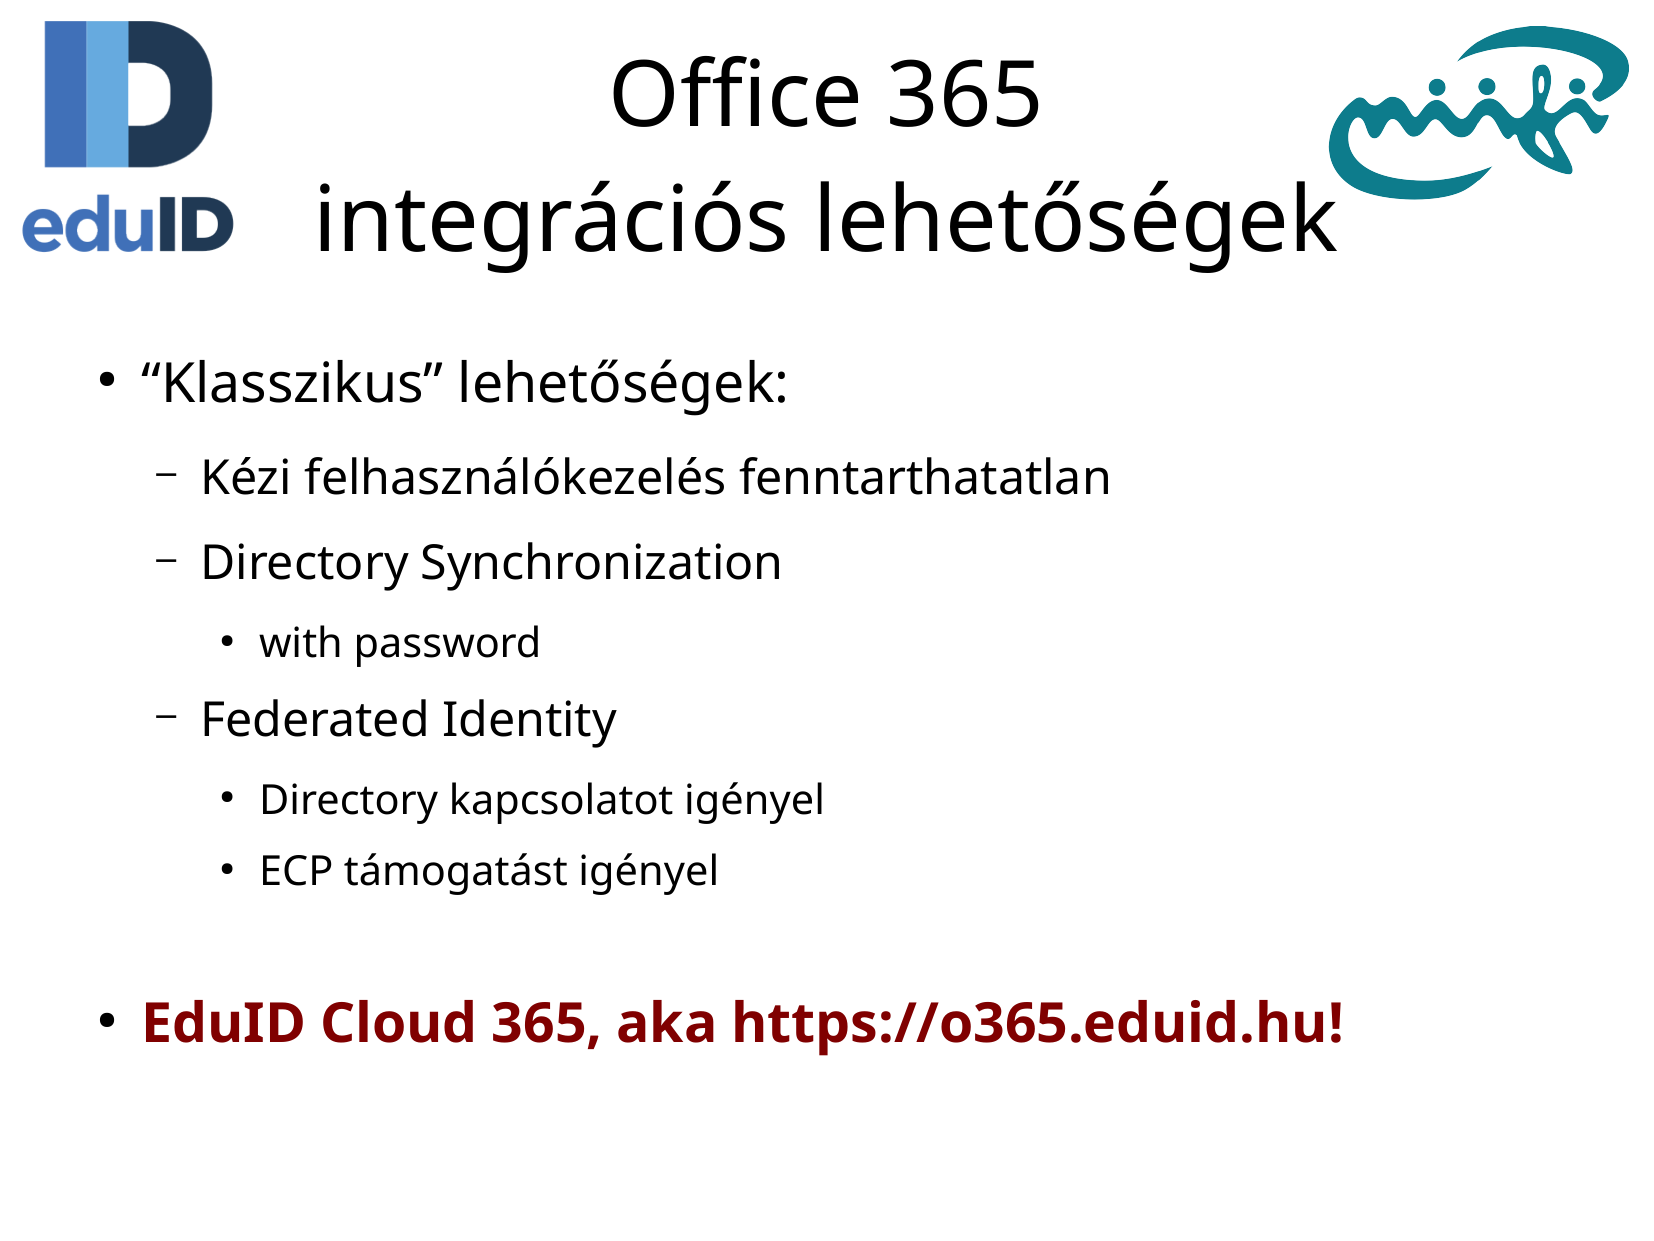

# Office 365 integrációs lehetőségek
“Klasszikus” lehetőségek:
Kézi felhasználókezelés fenntarthatatlan
Directory Synchronization
with password
Federated Identity
Directory kapcsolatot igényel
ECP támogatást igényel
EduID Cloud 365, aka https://o365.eduid.hu!